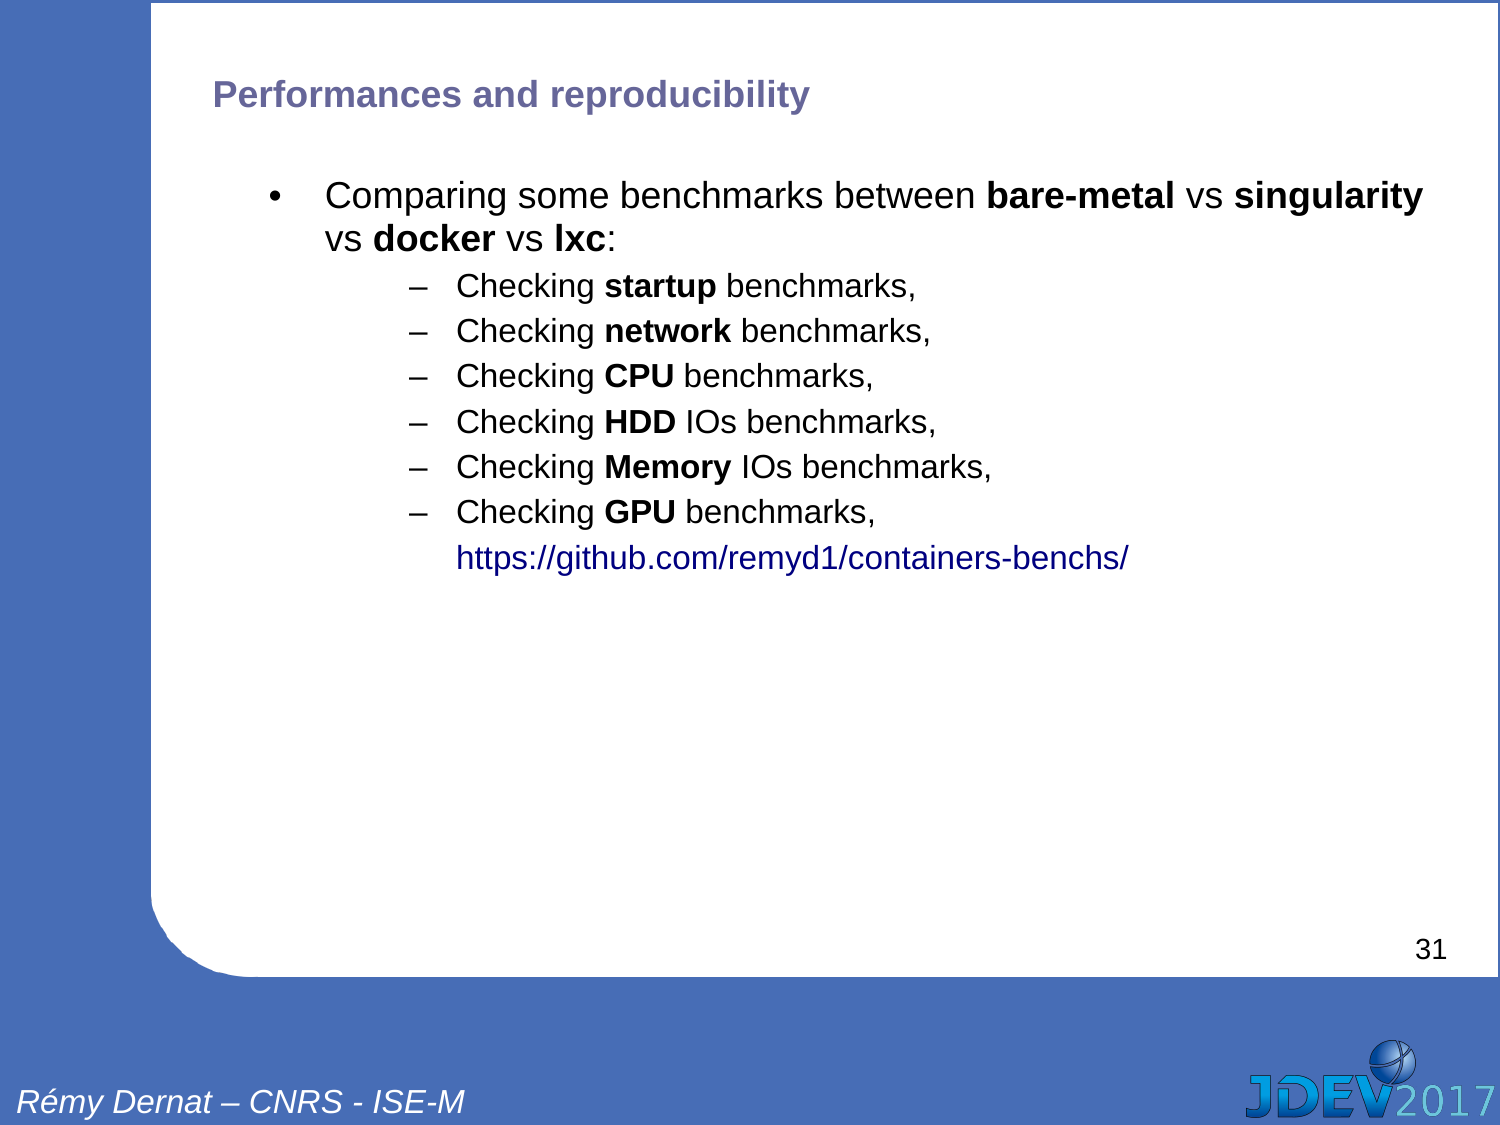

# Performances and reproducibility
Comparing some benchmarks between bare-metal vs singularity vs docker vs lxc:
Checking startup benchmarks,
Checking network benchmarks,
Checking CPU benchmarks,
Checking HDD IOs benchmarks,
Checking Memory IOs benchmarks,
Checking GPU benchmarks,
https://github.com/remyd1/containers-benchs/
31
Rémy Dernat – CNRS - ISE-M